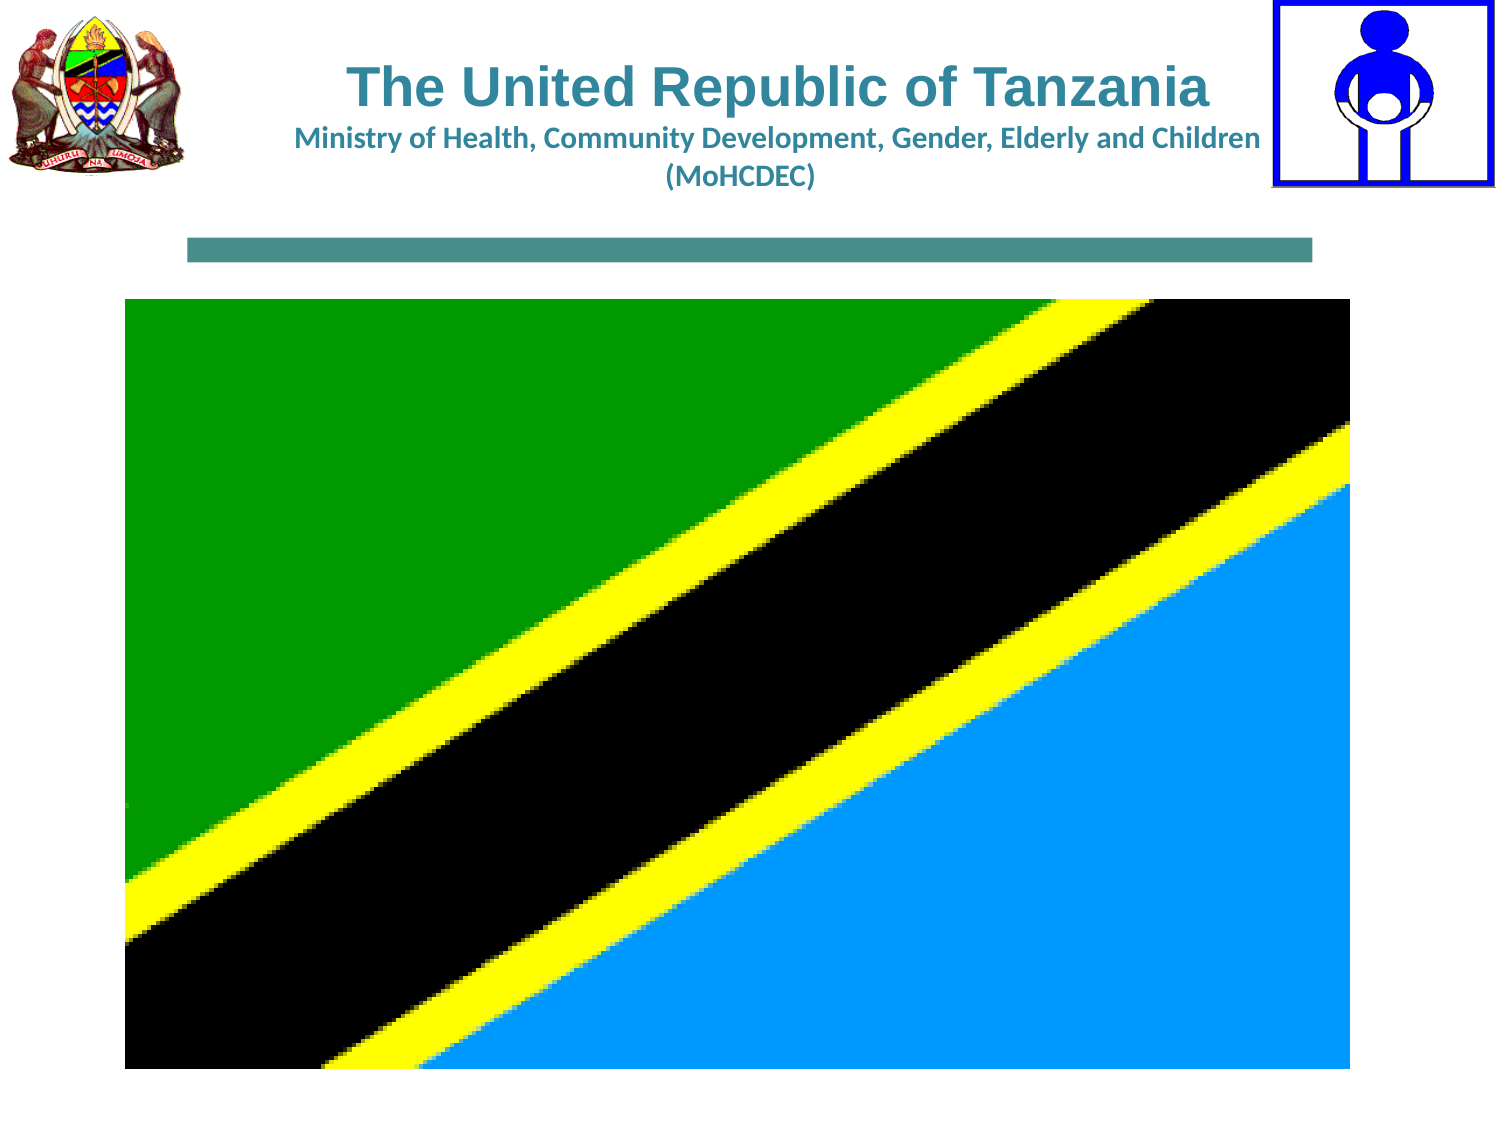

The United Republic of Tanzania
Ministry of Health, Community Development, Gender, Elderly and Children (MoHCDEC)